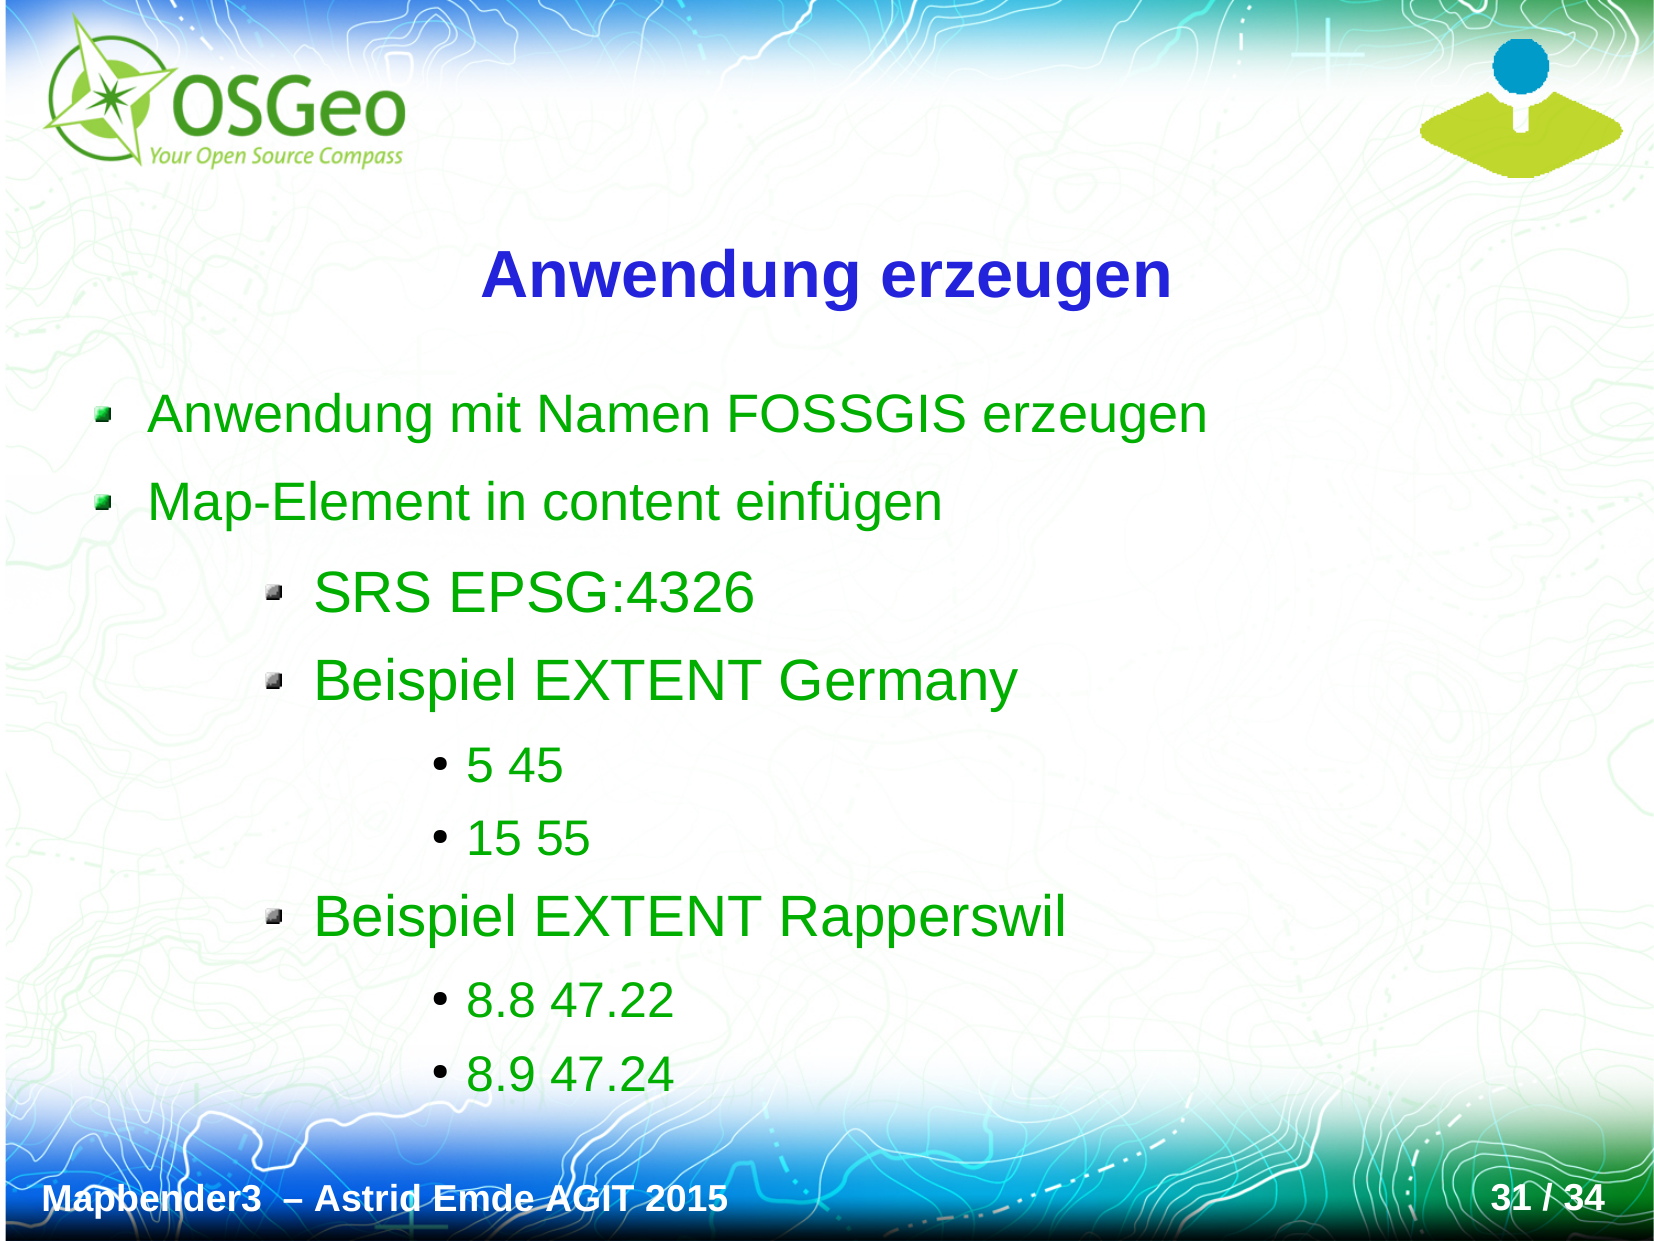

# Anwendung erzeugen
Anwendung mit Namen FOSSGIS erzeugen
Map-Element in content einfügen
SRS EPSG:4326
Beispiel EXTENT Germany
5 45
15 55
Beispiel EXTENT Rapperswil
8.8 47.22
8.9 47.24